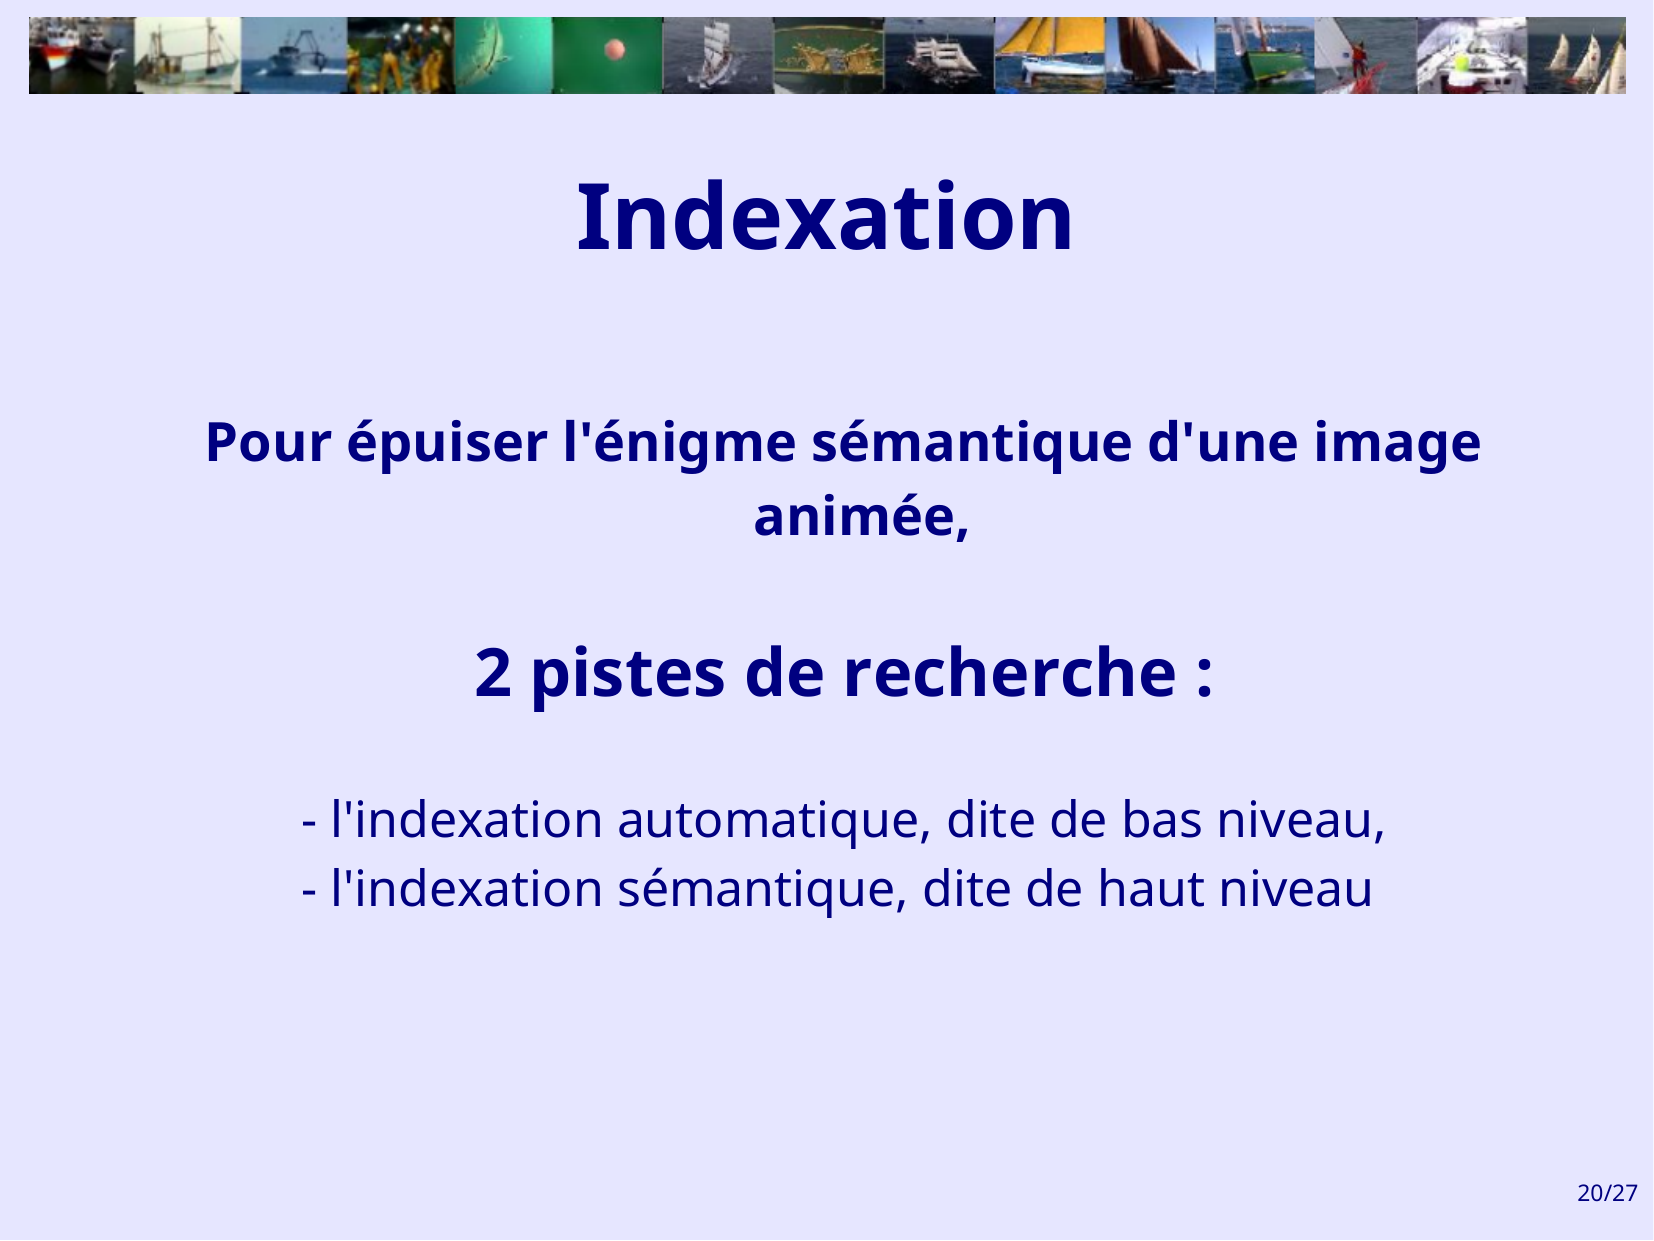

# Indexation
Pour épuiser l'énigme sémantique d'une image animée,
2 pistes de recherche :
		- l'indexation automatique, dite de bas niveau,
		- l'indexation sémantique, dite de haut niveau